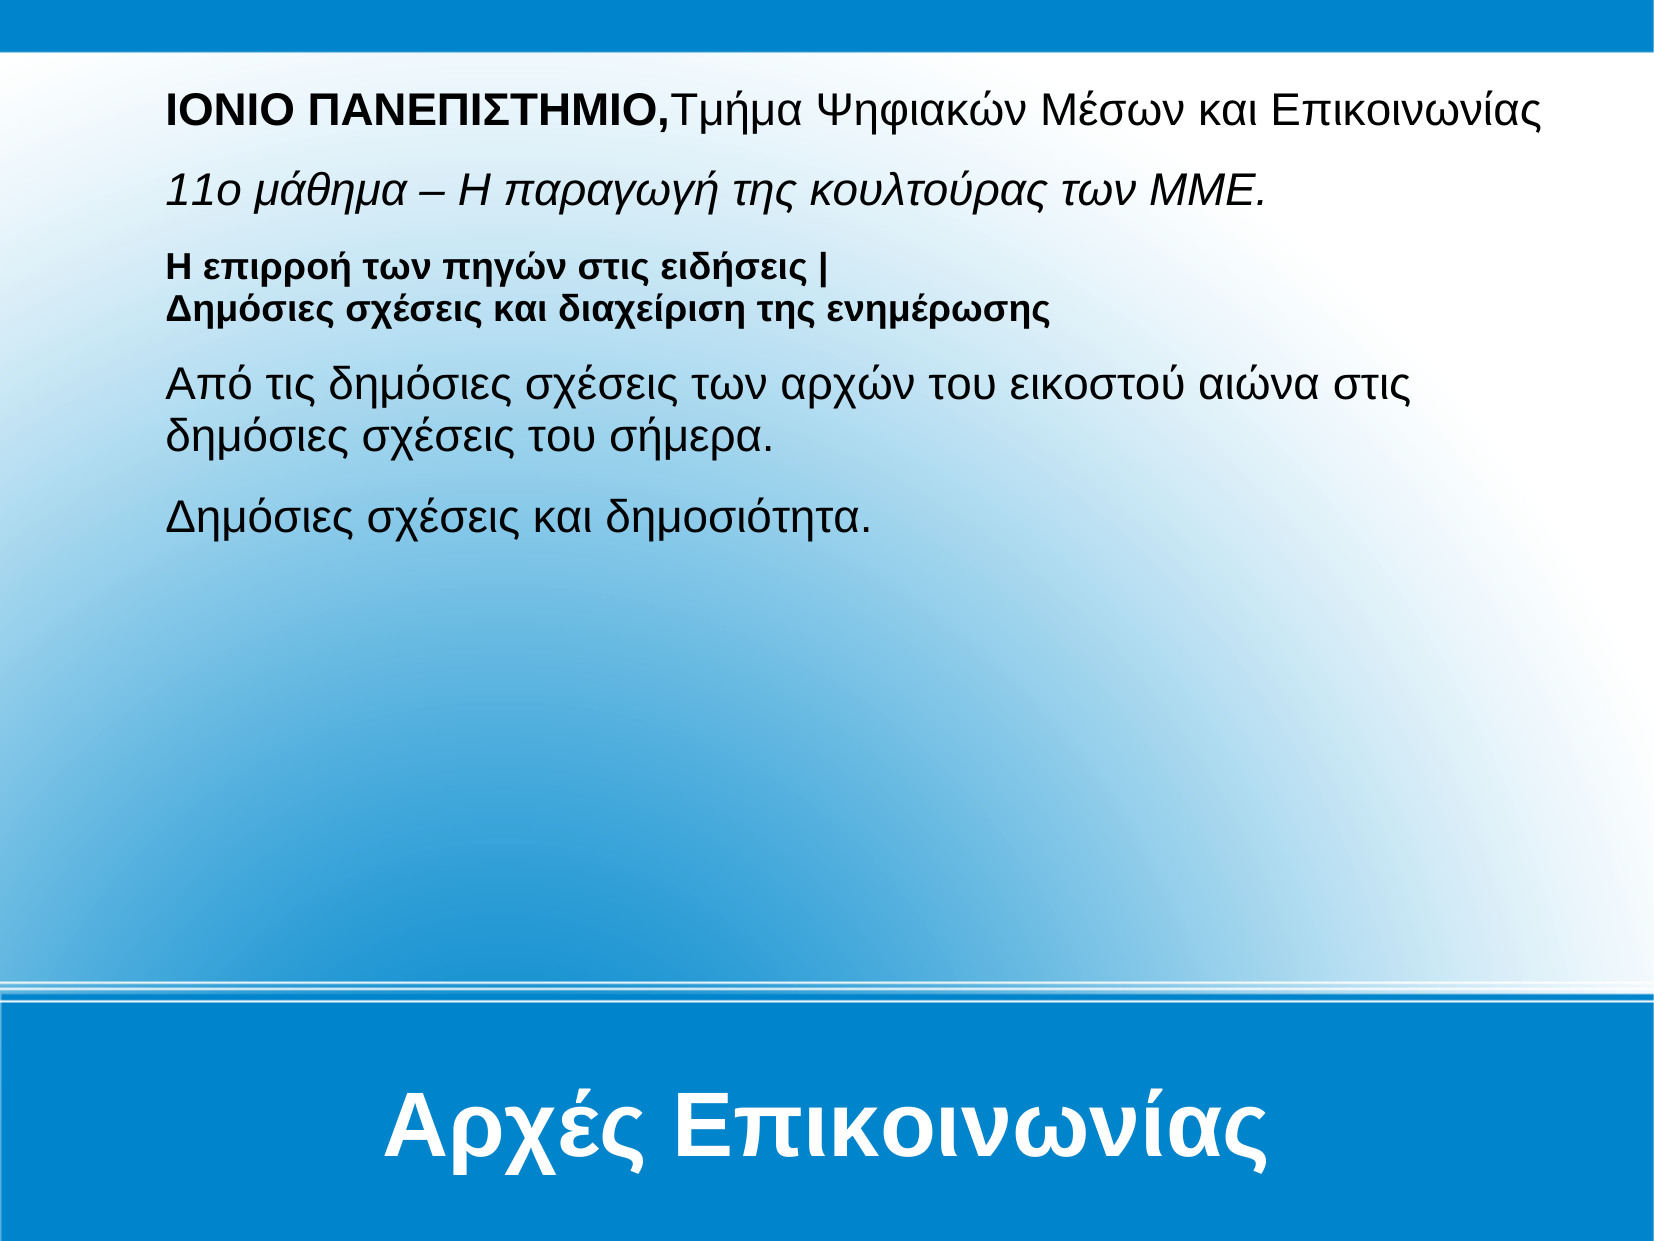

ΙΟΝΙΟ ΠΑΝΕΠΙΣΤΗΜΙΟ,Τμήμα Ψηφιακών Μέσων και Επικοινωνίας
11ο μάθημα – Η παραγωγή της κουλτούρας των ΜΜΕ.
Η επιρροή των πηγών στις ειδήσεις |
Δημόσιες σχέσεις και διαχείριση της ενημέρωσης
Από τις δημόσιες σχέσεις των αρχών του εικοστού αιώνα στις δημόσιες σχέσεις του σήμερα.
Δημόσιες σχέσεις και δημοσιότητα.
# Αρχές Επικοινωνίας